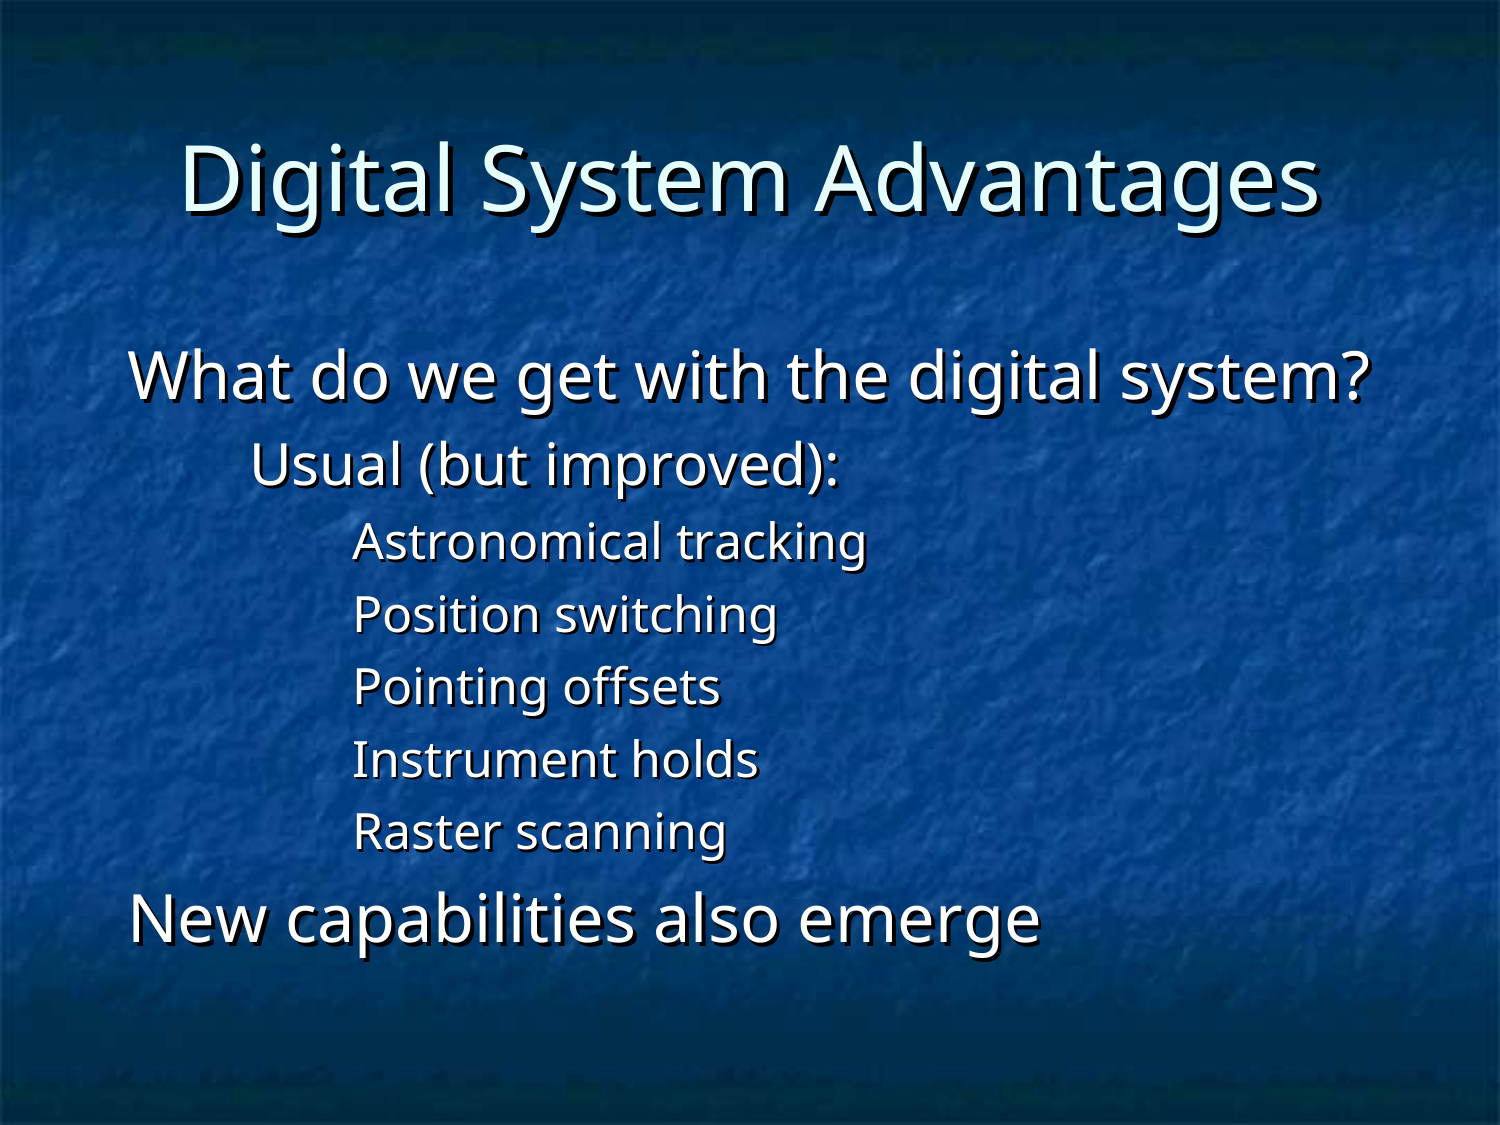

# Digital System Advantages
What do we get with the digital system?
Usual (but improved):
Astronomical tracking
Position switching
Pointing offsets
Instrument holds
Raster scanning
New capabilities also emerge